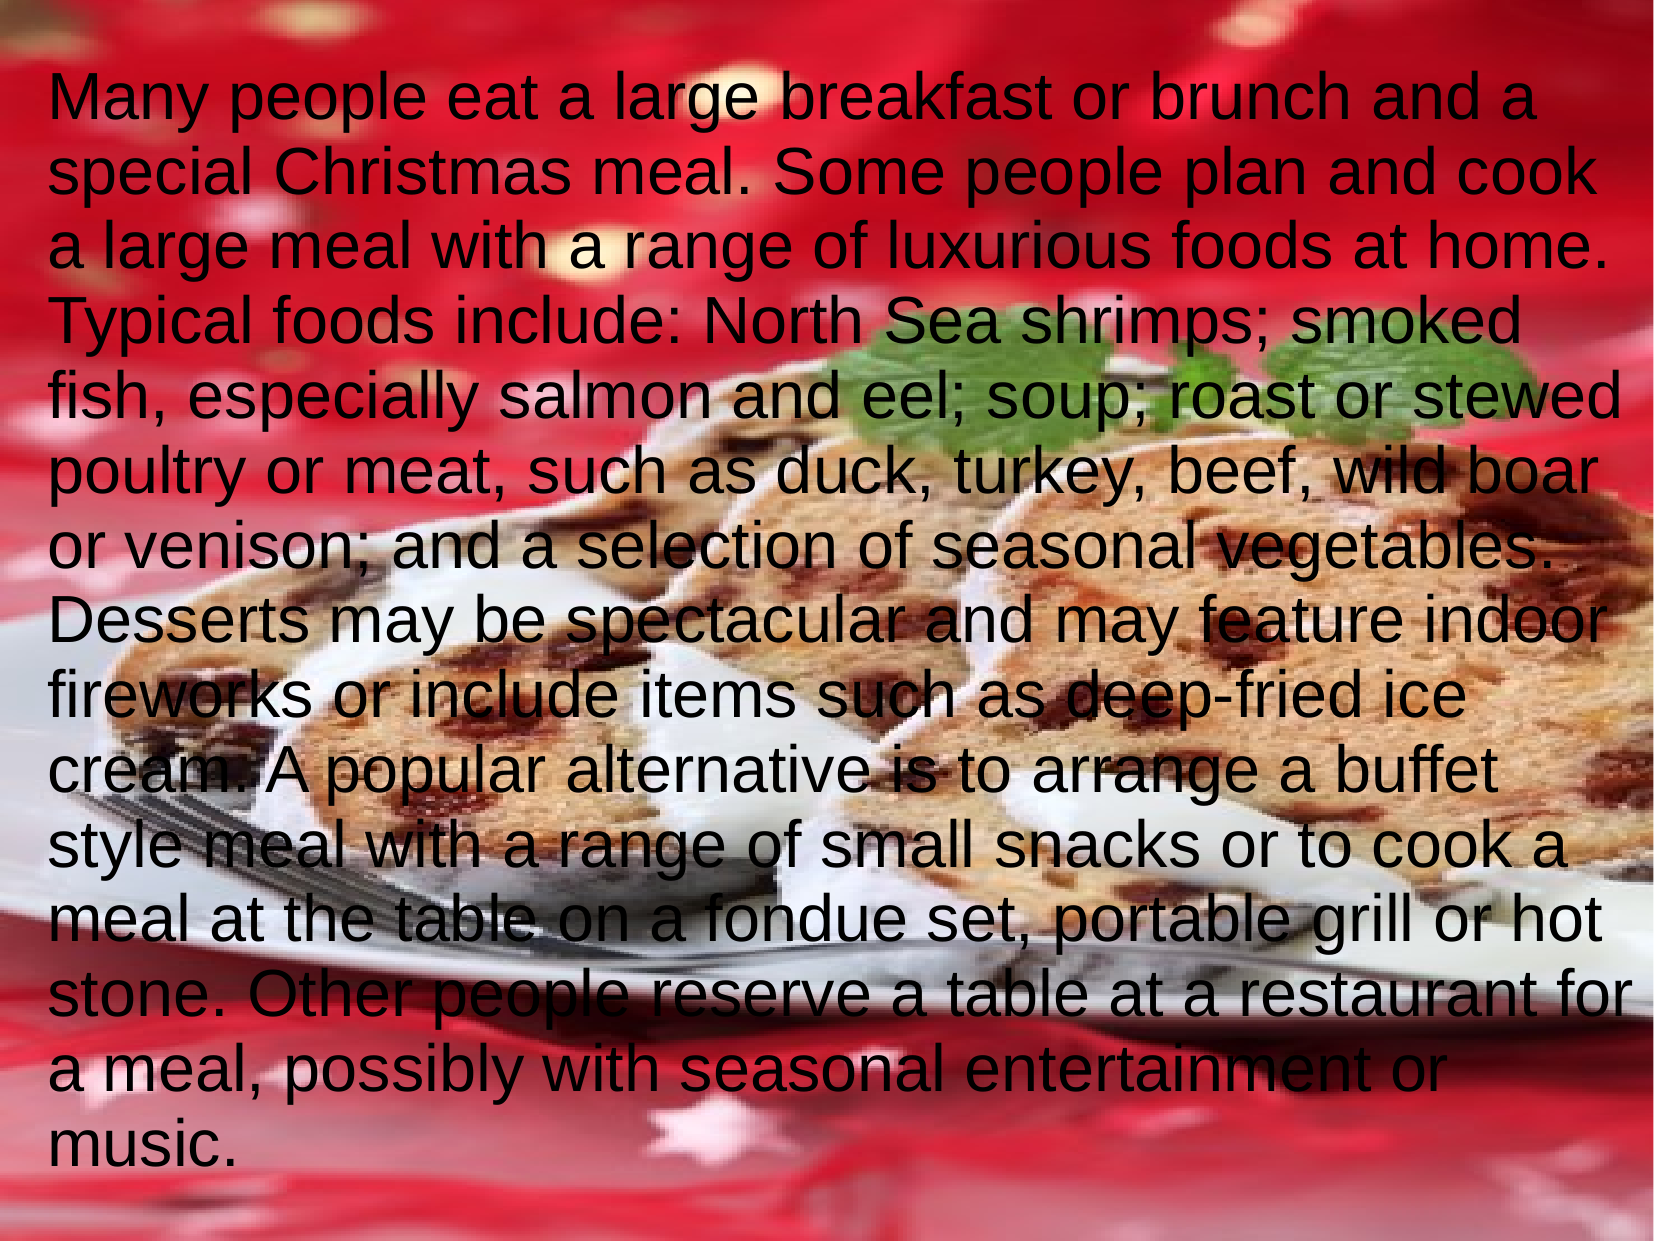

Many people eat a large breakfast or brunch and a special Christmas meal. Some people plan and cook a large meal with a range of luxurious foods at home. Typical foods include: North Sea shrimps; smoked fish, especially salmon and eel; soup; roast or stewed poultry or meat, such as duck, turkey, beef, wild boar or venison; and a selection of seasonal vegetables. Desserts may be spectacular and may feature indoor fireworks or include items such as deep-fried ice cream. A popular alternative is to arrange a buffet style meal with a range of small snacks or to cook a meal at the table on a fondue set, portable grill or hot stone. Other people reserve a table at a restaurant for a meal, possibly with seasonal entertainment or music.
| | | | | |
| --- | --- | --- | --- | --- |
| | | | | |